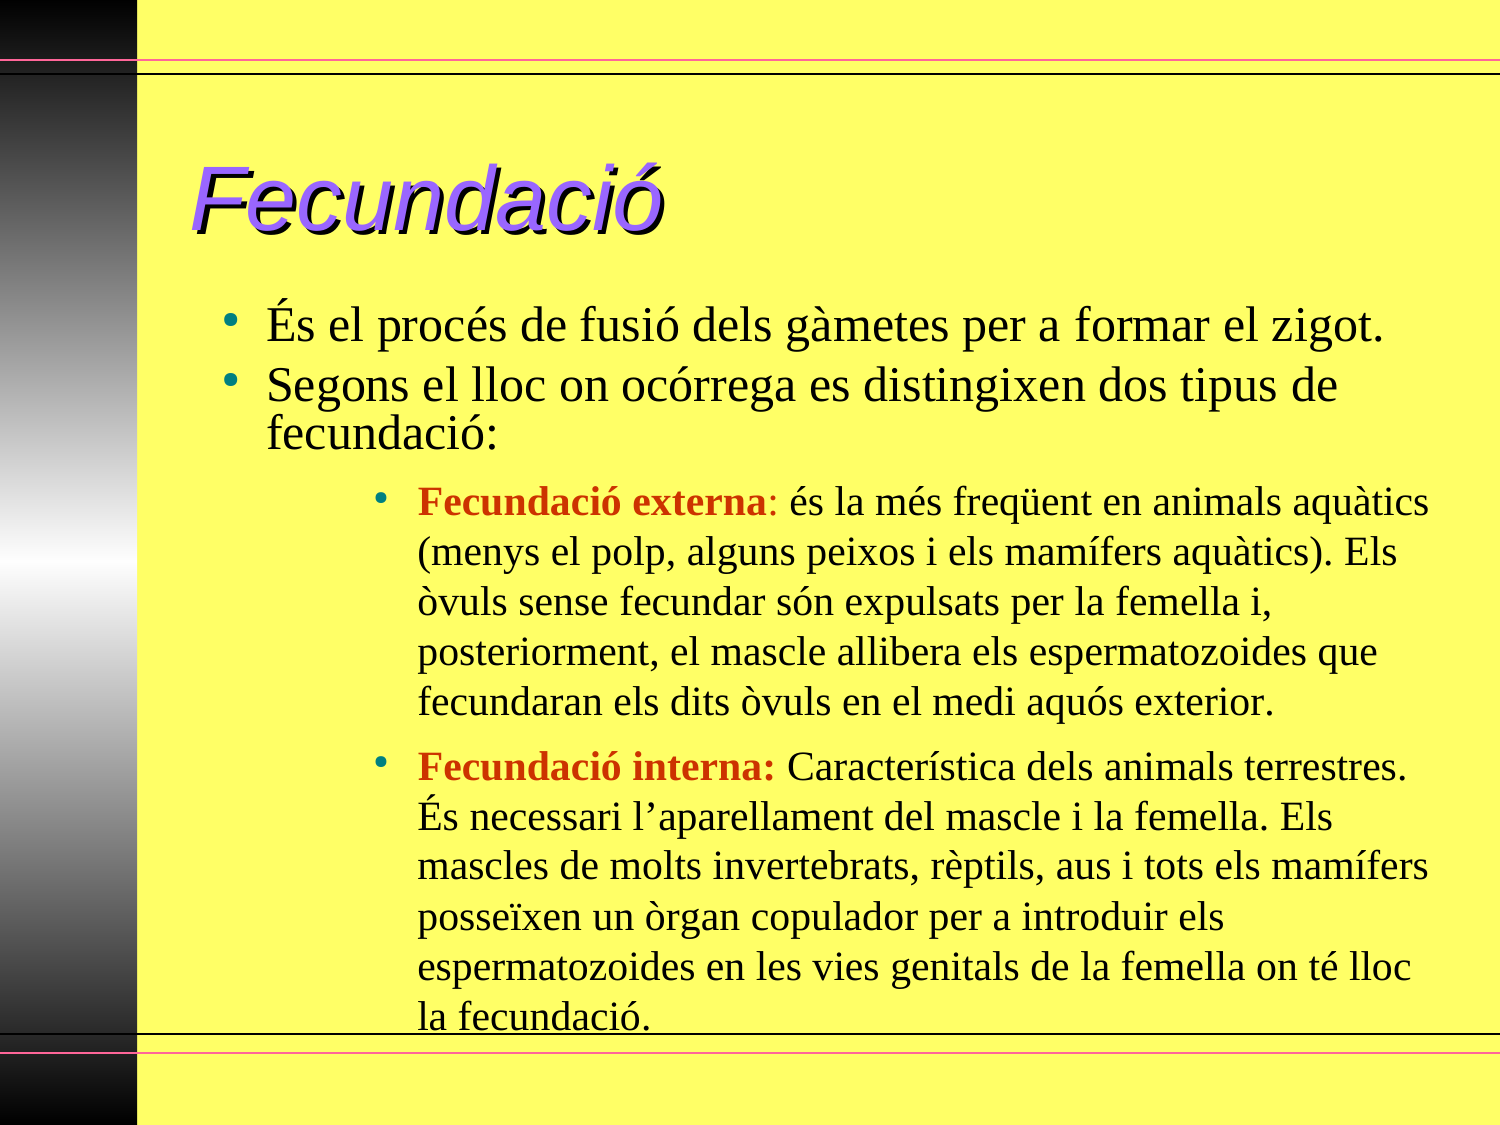

# Fecundació
És el procés de fusió dels gàmetes per a formar el zigot.
Segons el lloc on ocórrega es distingixen dos tipus de fecundació:
Fecundació externa: és la més freqüent en animals aquàtics (menys el polp, alguns peixos i els mamífers aquàtics). Els òvuls sense fecundar són expulsats per la femella i, posteriorment, el mascle allibera els espermatozoides que fecundaran els dits òvuls en el medi aquós exterior.
Fecundació interna: Característica dels animals terrestres. És necessari l’aparellament del mascle i la femella. Els mascles de molts invertebrats, rèptils, aus i tots els mamífers posseïxen un òrgan copulador per a introduir els espermatozoides en les vies genitals de la femella on té lloc la fecundació.